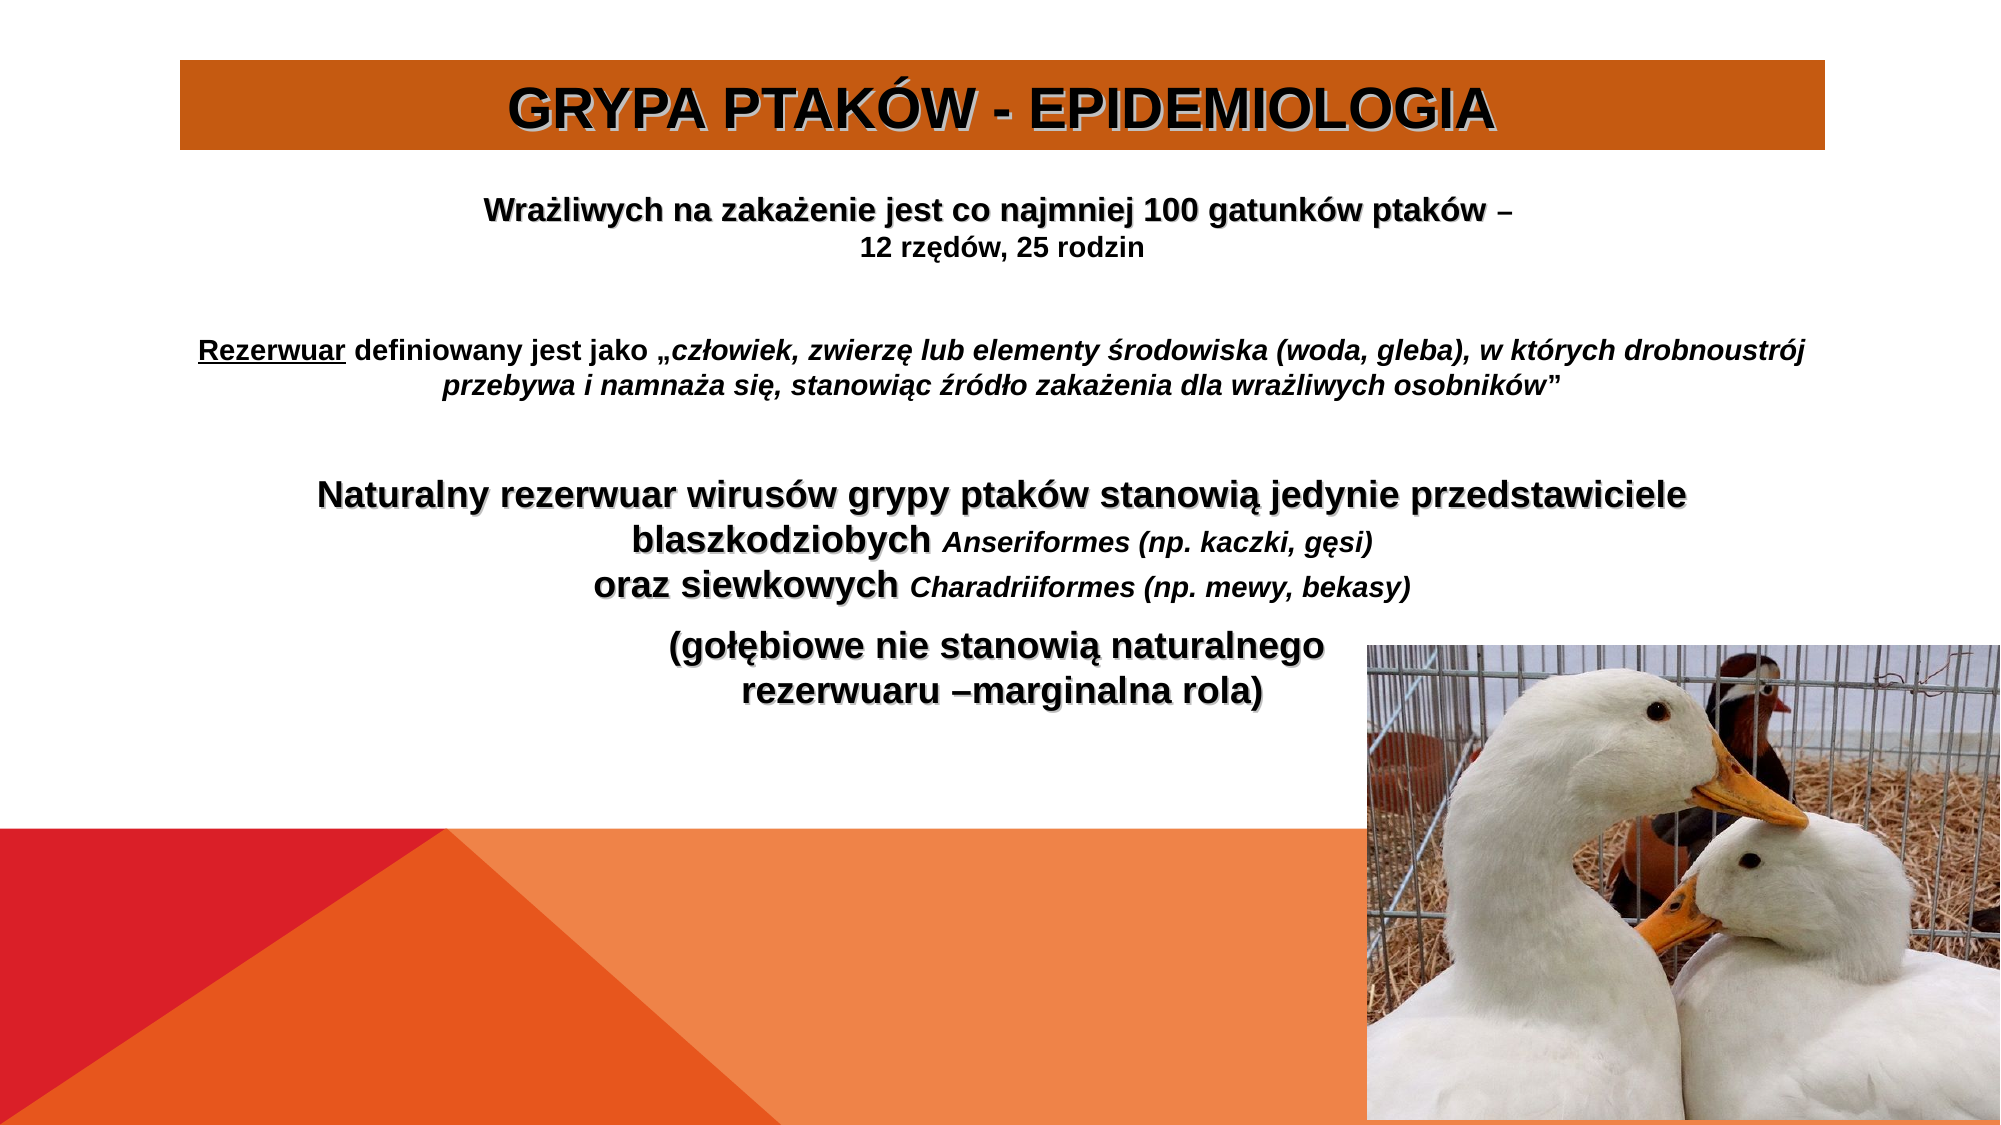

# GRYPA PTAKÓW - epidemiologia
Wrażliwych na zakażenie jest co najmniej 100 gatunków ptaków –
12 rzędów, 25 rodzin
Rezerwuar definiowany jest jako „człowiek, zwierzę lub elementy środowiska (woda, gleba), w których drobnoustrój przebywa i namnaża się, stanowiąc źródło zakażenia dla wrażliwych osobników”
Naturalny rezerwuar wirusów grypy ptaków stanowią jedynie przedstawiciele blaszkodziobych Anseriformes (np. kaczki, gęsi)
oraz siewkowych Charadriiformes (np. mewy, bekasy)
(gołębiowe nie stanowią naturalnego
rezerwuaru –marginalna rola)